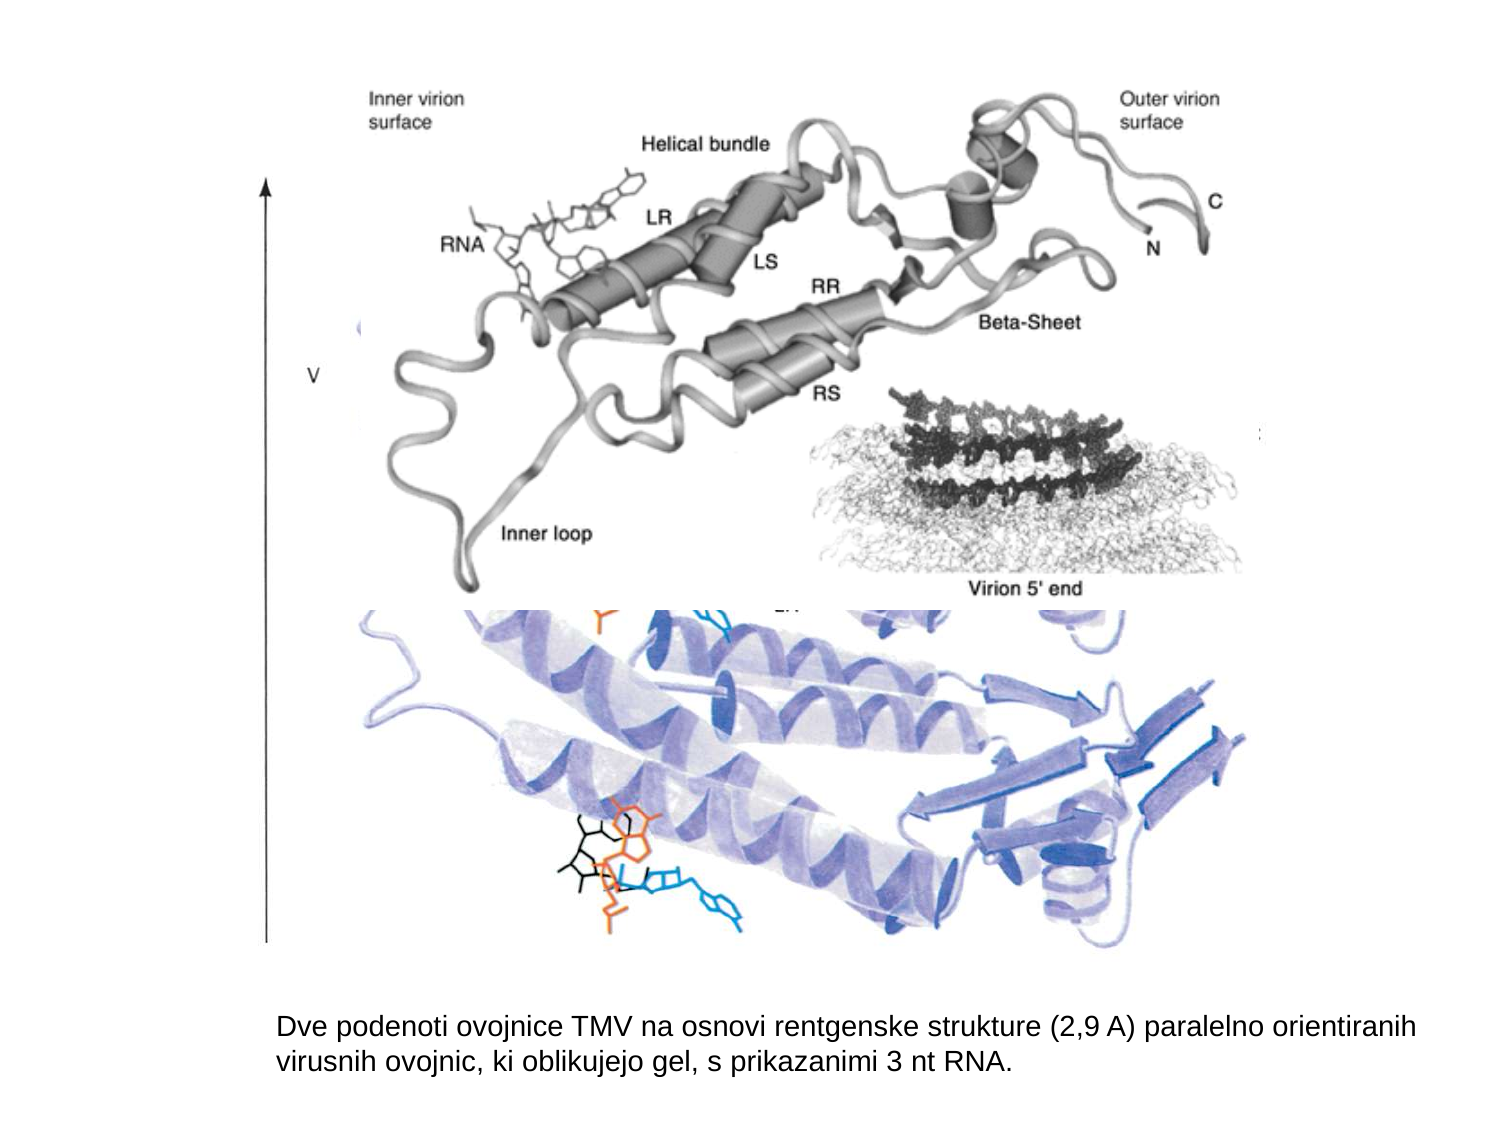

Dve podenoti ovojnice TMV na osnovi rentgenske strukture (2,9 A) paralelno orientiranih
virusnih ovojnic, ki oblikujejo gel, s prikazanimi 3 nt RNA.